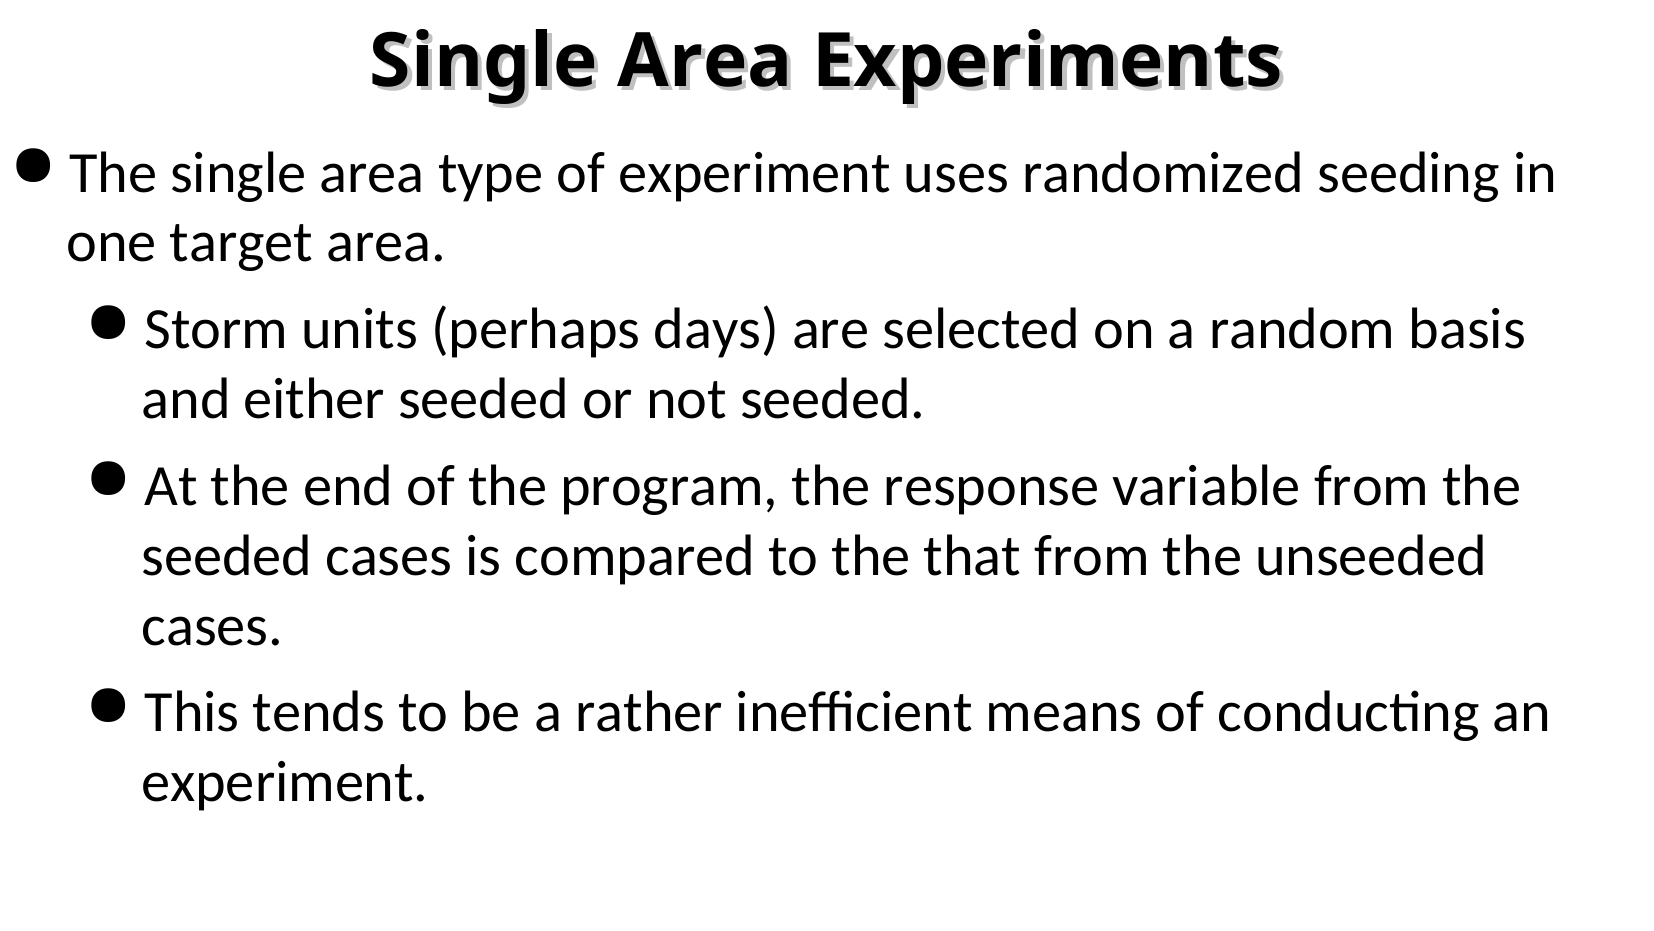

# Single Area Experiments
 The single area type of experiment uses randomized seeding in one target area.
 Storm units (perhaps days) are selected on a random basis and either seeded or not seeded.
 At the end of the program, the response variable from the seeded cases is compared to the that from the unseeded cases.
 This tends to be a rather inefficient means of conducting an experiment.